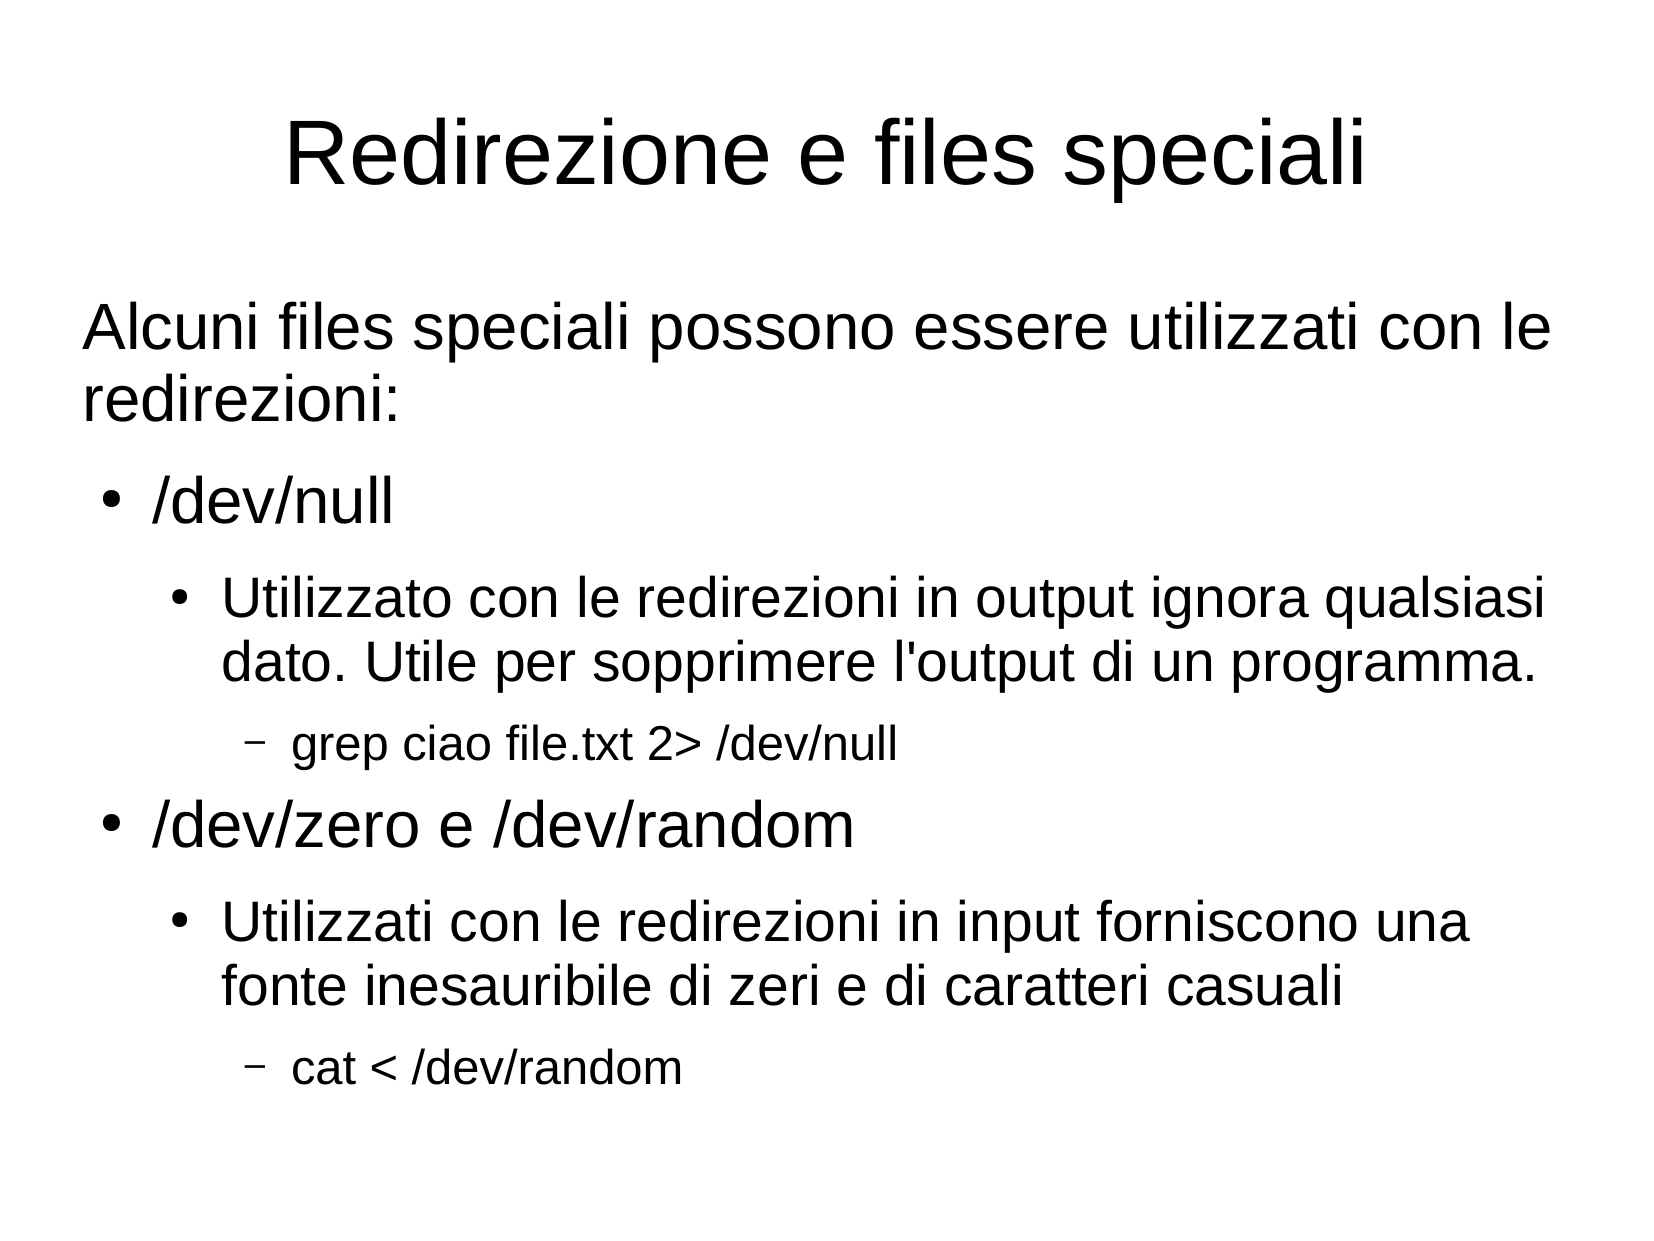

# Redirezione e files speciali
Alcuni files speciali possono essere utilizzati con le redirezioni:
/dev/null
Utilizzato con le redirezioni in output ignora qualsiasi dato. Utile per sopprimere l'output di un programma.
grep ciao file.txt 2> /dev/null
/dev/zero e /dev/random
Utilizzati con le redirezioni in input forniscono una fonte inesauribile di zeri e di caratteri casuali
cat < /dev/random